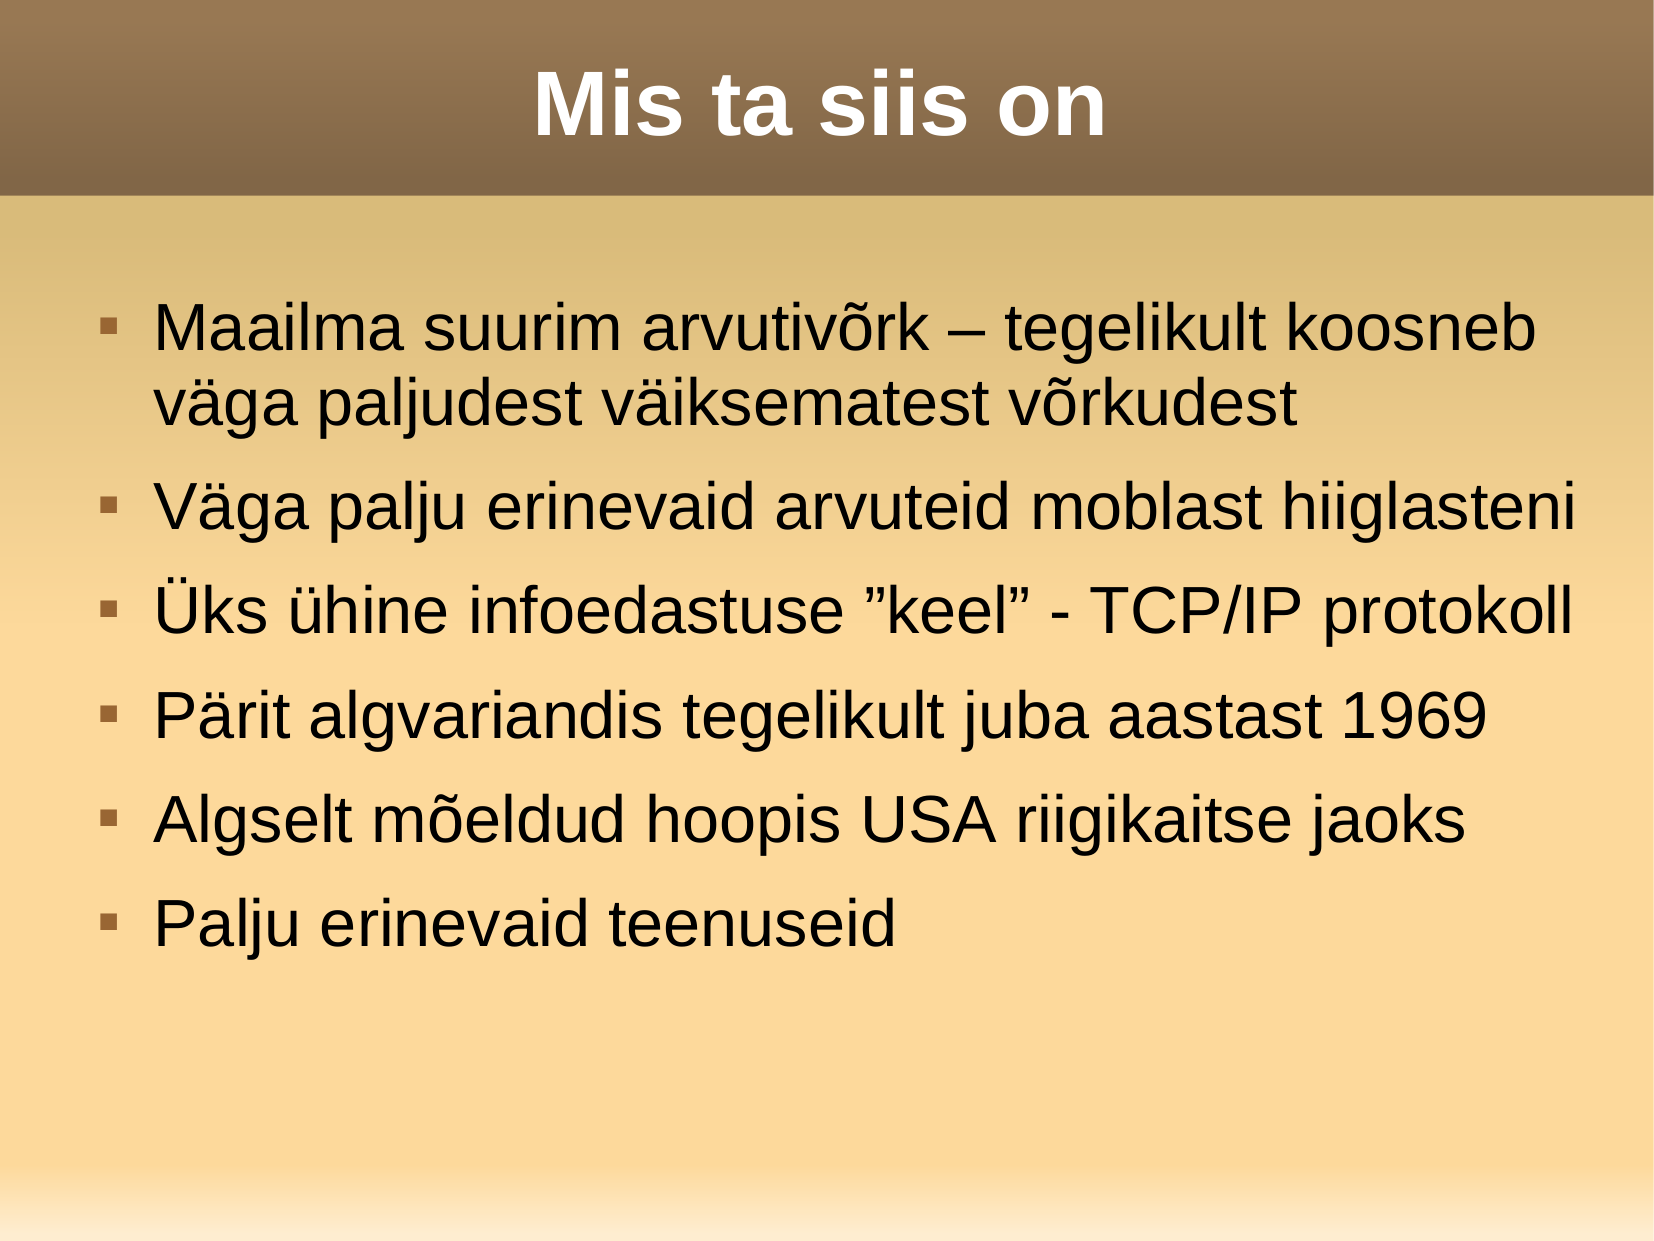

# Mis ta siis on
Maailma suurim arvutivõrk – tegelikult koosneb väga paljudest väiksematest võrkudest
Väga palju erinevaid arvuteid moblast hiiglasteni
Üks ühine infoedastuse ”keel” - TCP/IP protokoll
Pärit algvariandis tegelikult juba aastast 1969
Algselt mõeldud hoopis USA riigikaitse jaoks
Palju erinevaid teenuseid